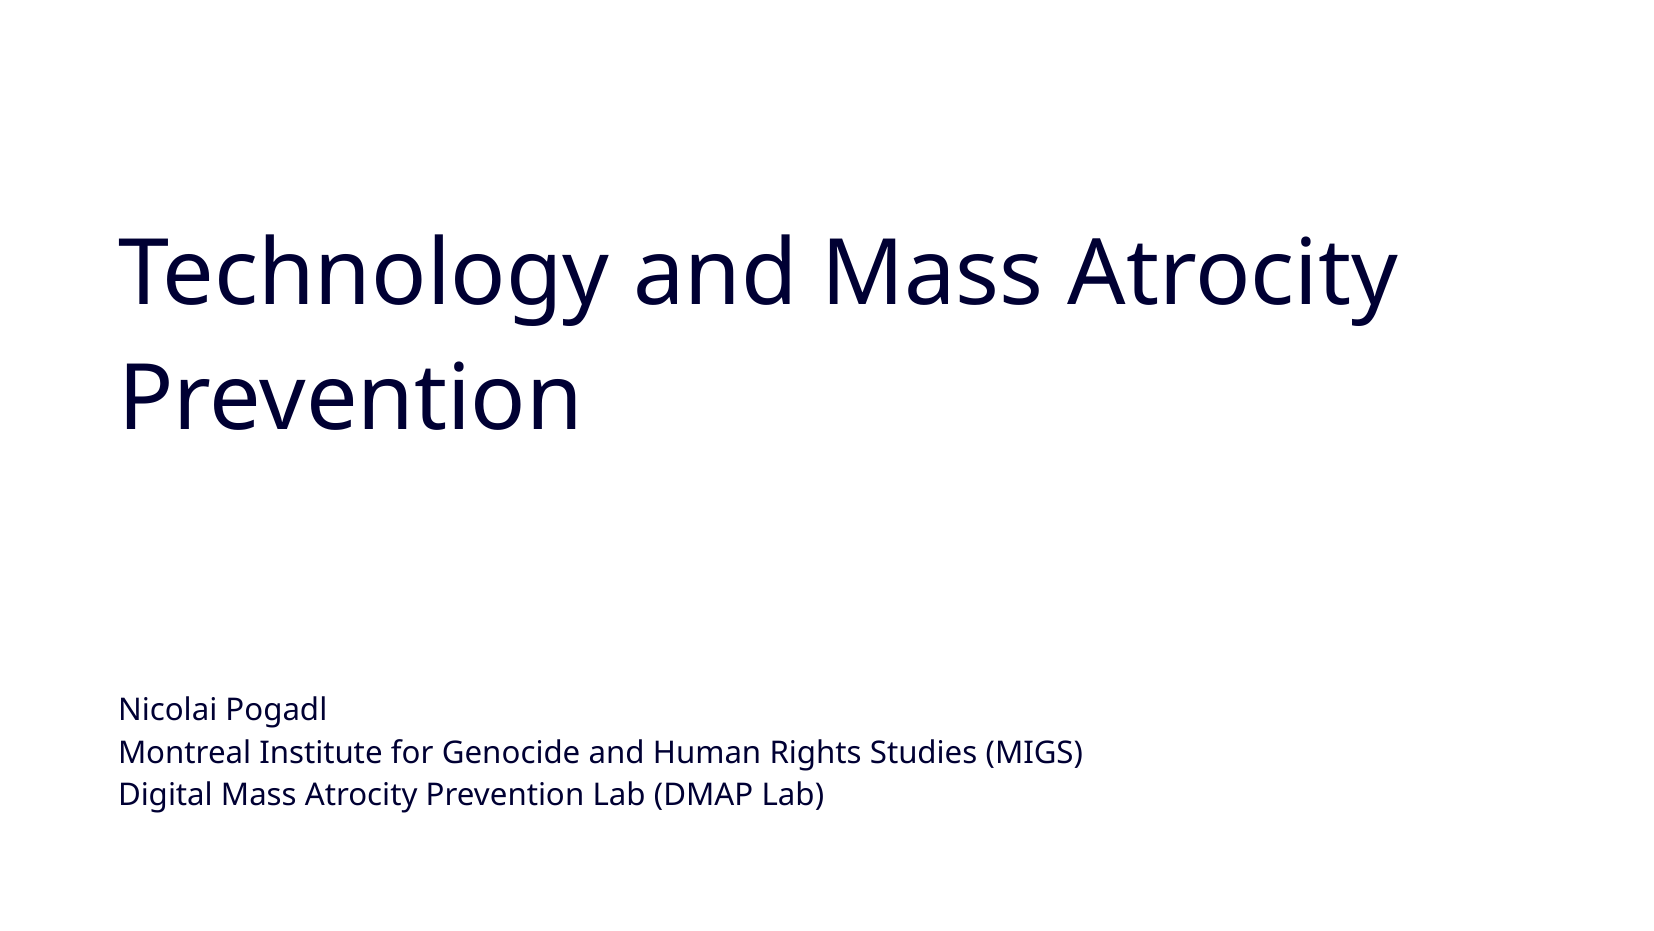

# Technology and Mass Atrocity Prevention
Nicolai Pogadl
Montreal Institute for Genocide and Human Rights Studies (MIGS)
Digital Mass Atrocity Prevention Lab (DMAP Lab)